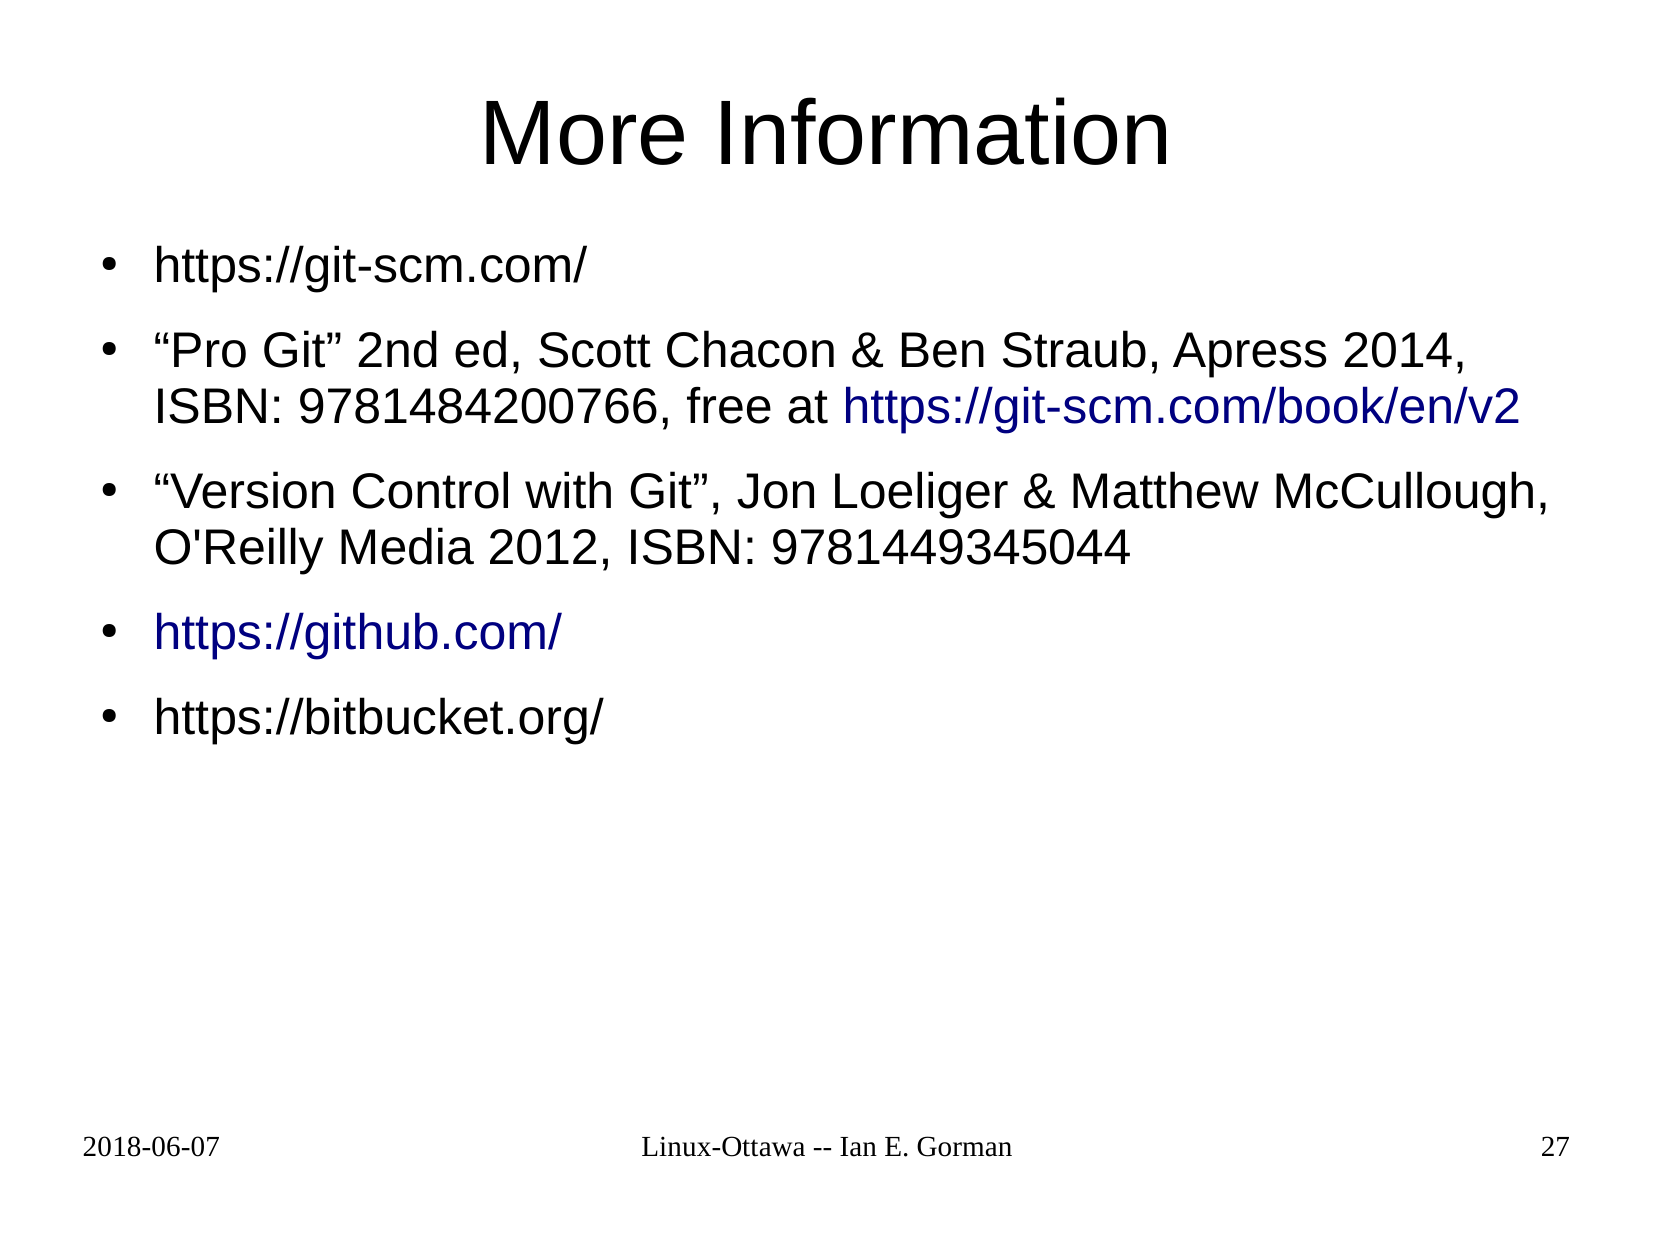

# More Information
https://git-scm.com/
“Pro Git” 2nd ed, Scott Chacon & Ben Straub, Apress 2014, ISBN: 9781484200766, free at https://git-scm.com/book/en/v2
“Version Control with Git”, Jon Loeliger & Matthew McCullough, O'Reilly Media 2012, ISBN: 9781449345044
https://github.com/
https://bitbucket.org/
2018-06-07
Linux-Ottawa -- Ian E. Gorman
27